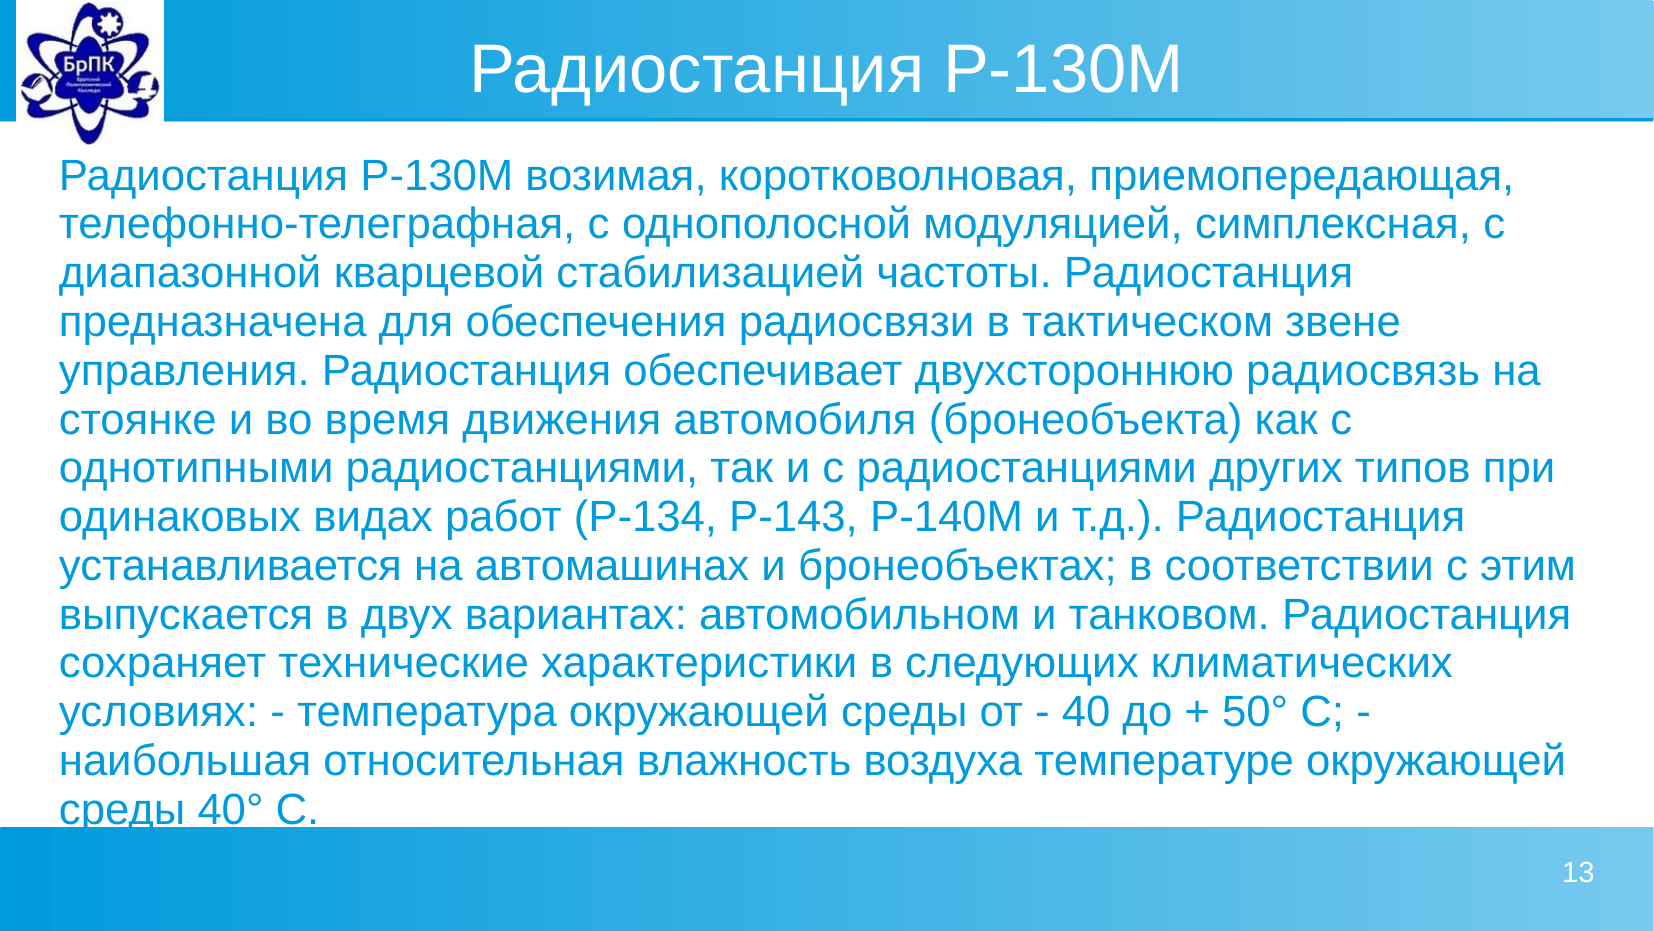

# Радиостанция Р-130М
Радиостанция Р-130М возимая, коротковолновая, приемопередающая, телефонно-телеграфная, с однополосной модуляцией, симплексная, с диапазонной кварцевой стабилизацией частоты. Радиостанция предназначена для обеспечения радиосвязи в тактическом звене управления. Радиостанция обеспечивает двухстороннюю радиосвязь на стоянке и во время движения автомобиля (бронеобъекта) как с однотипными радиостанциями, так и с радиостанциями других типов при одинаковых видах работ (Р-134, Р-143, Р-140М и т.д.). Радиостанция устанавливается на автомашинах и бронеобъектах; в соответствии с этим выпускается в двух вариантах: автомобильном и танковом. Радиостанция сохраняет технические характеристики в следующих климатических условиях: - температура окружающей среды от - 40 до + 50° С; - наибольшая относительная влажность воздуха температуре окружающей среды 40° С.
13